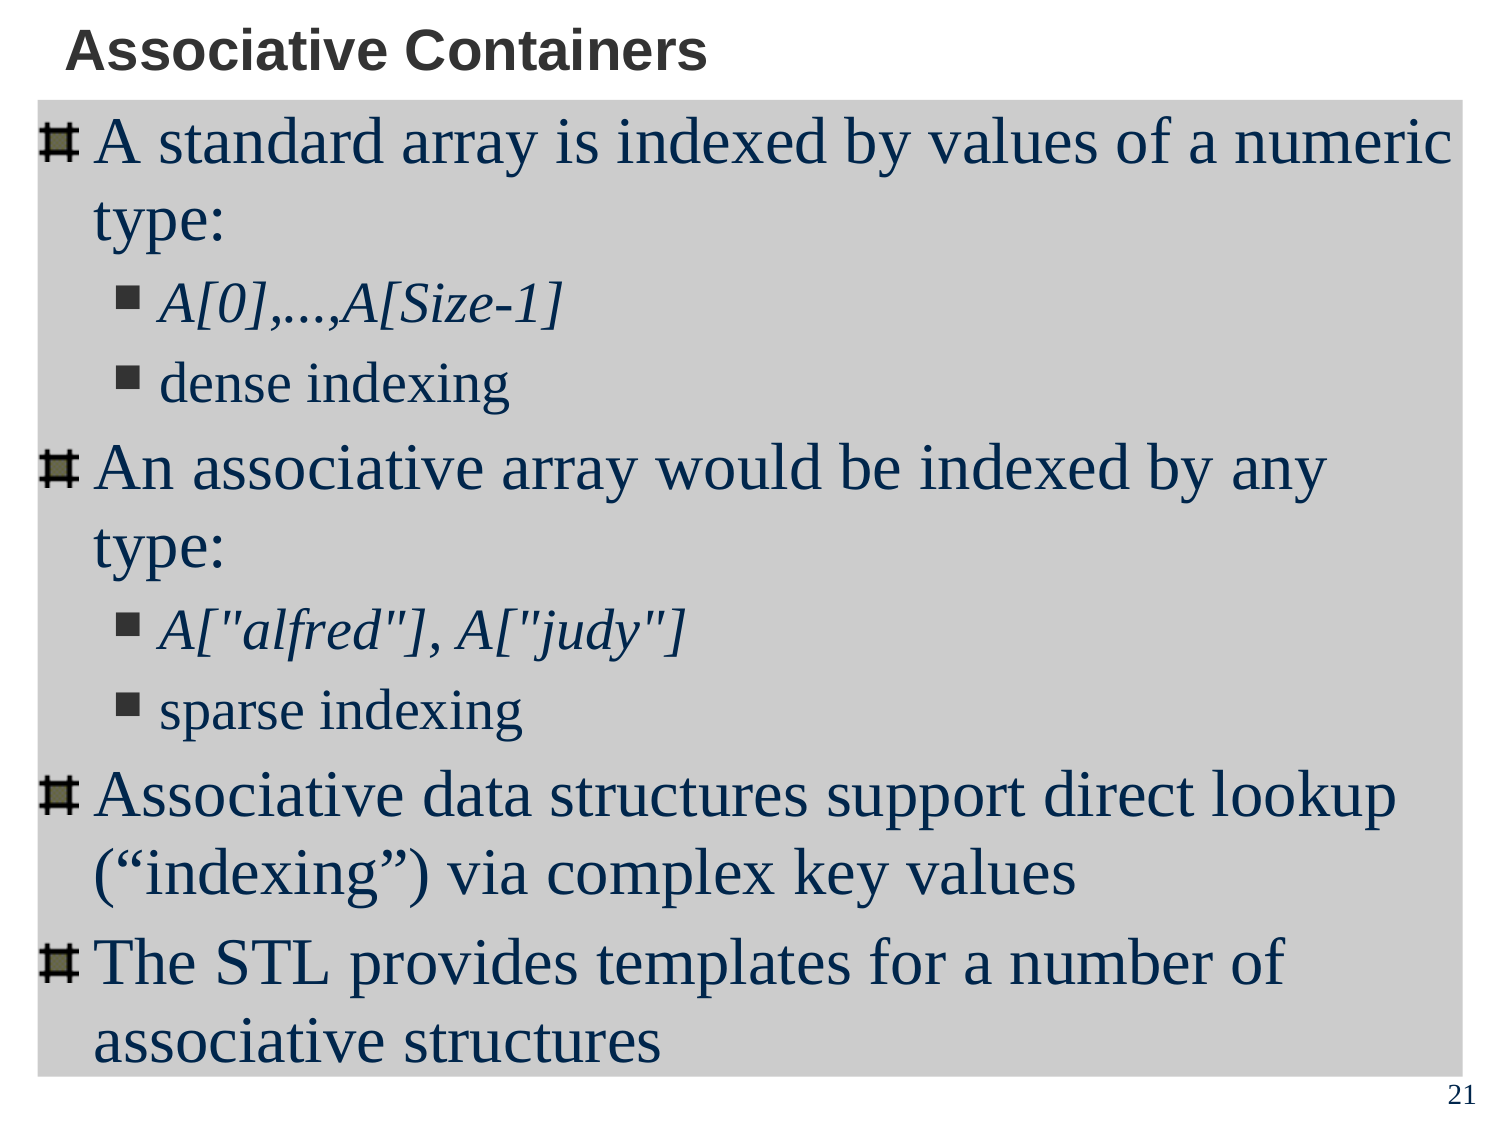

# Associative Containers
A standard array is indexed by values of a numeric type:
A[0],...,A[Size-1]
dense indexing
An associative array would be indexed by any type:
A["alfred"], A["judy"]
sparse indexing
Associative data structures support direct lookup (“indexing”) via complex key values
The STL provides templates for a number of associative structures